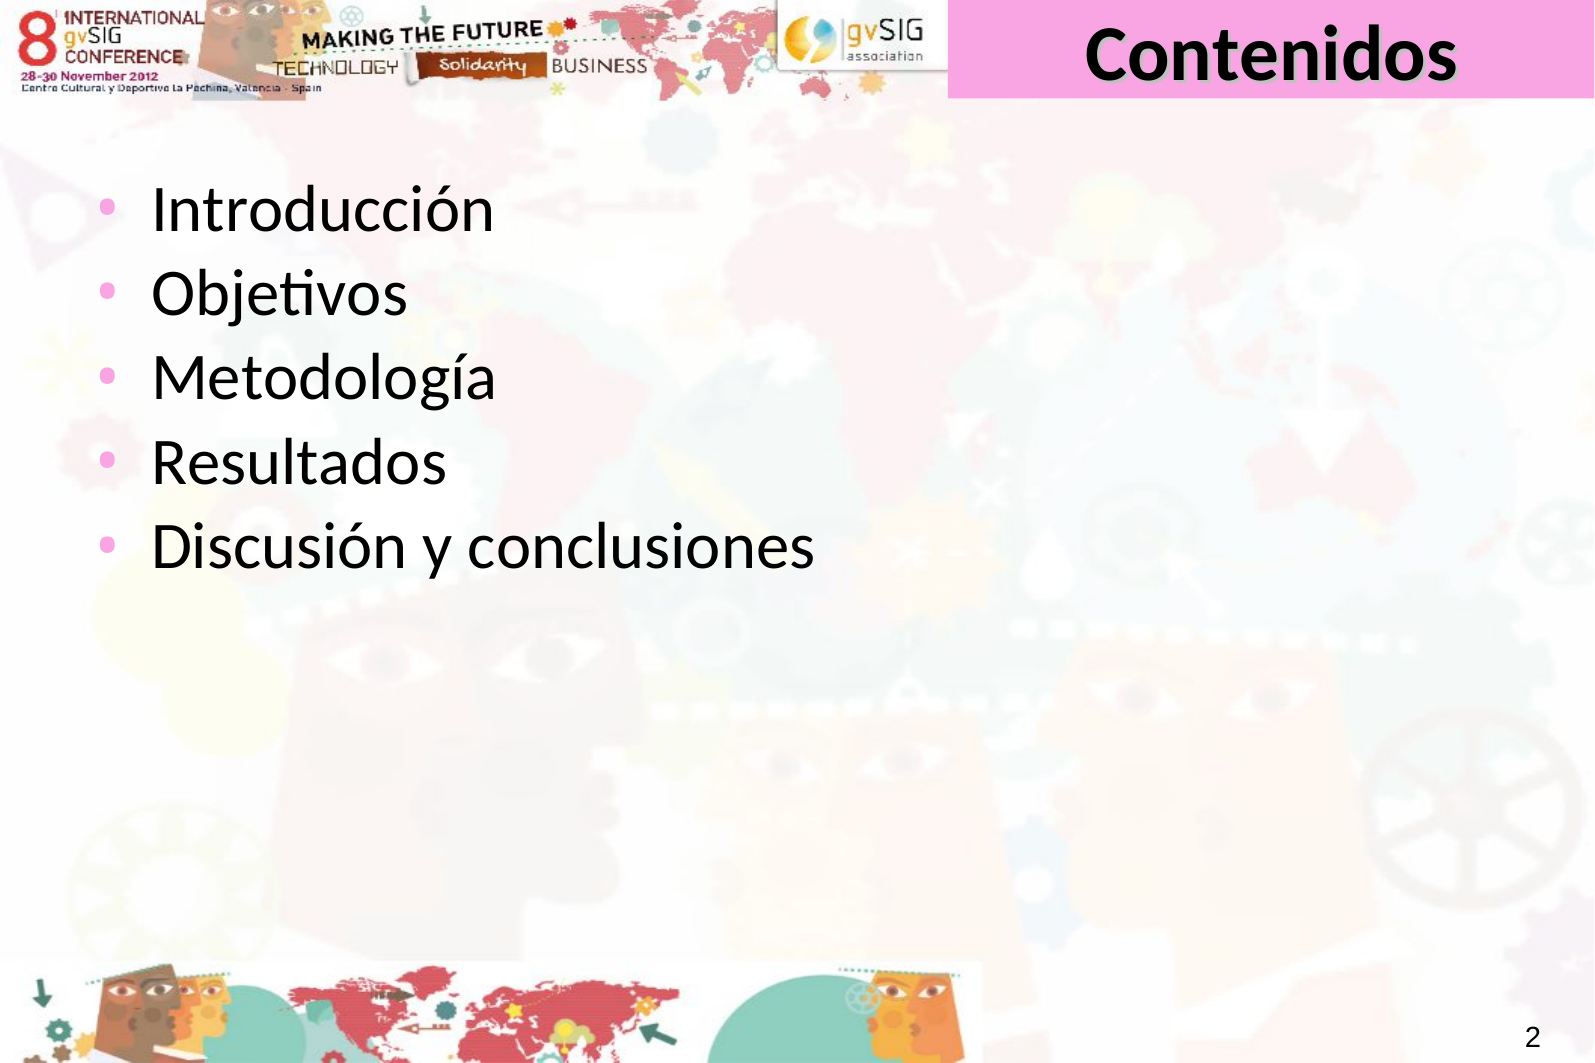

Contenidos
# Introducción
Objetivos
Metodología
Resultados
Discusión y conclusiones